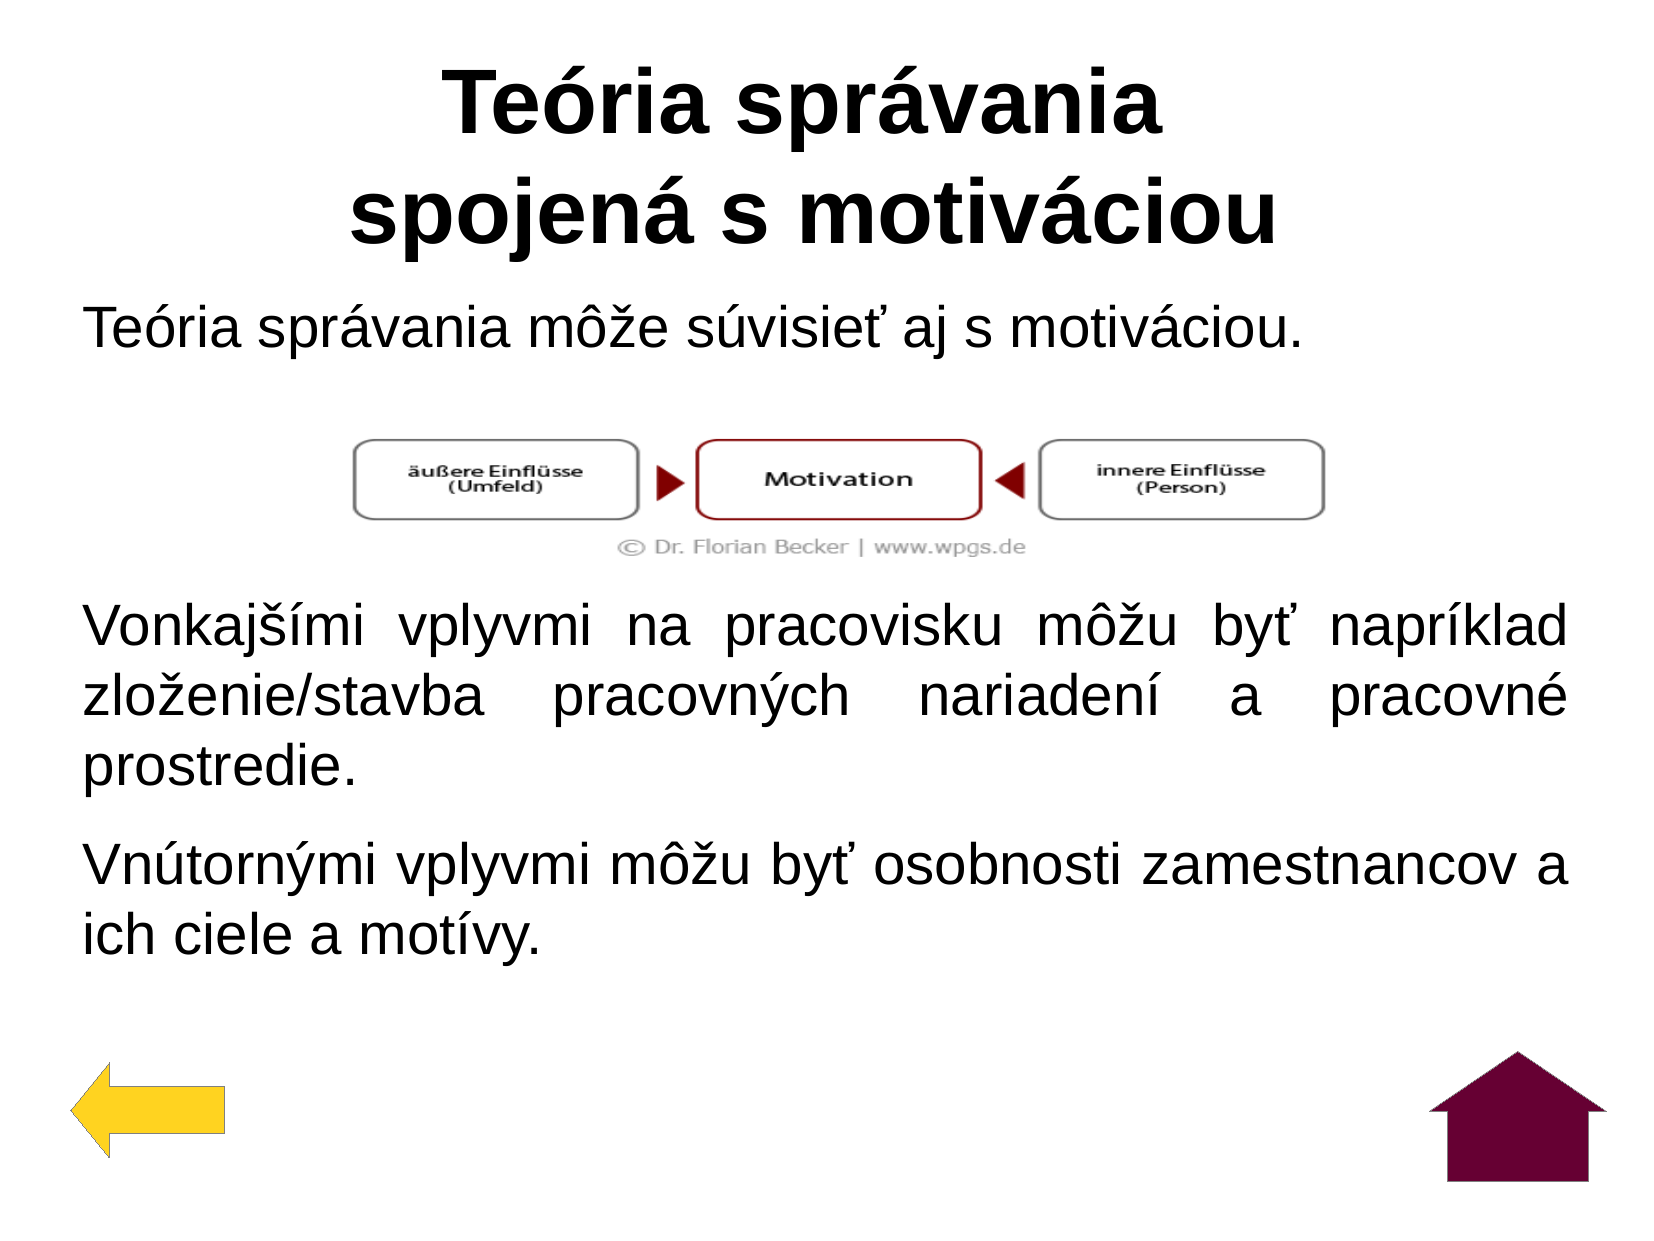

# Teória správania spojená s motiváciou
Teória správania môže súvisieť aj s motiváciou.
Vonkajšími vplyvmi na pracovisku môžu byť napríklad zloženie/stavba pracovných nariadení a pracovné prostredie.
Vnútornými vplyvmi môžu byť osobnosti zamestnancov a ich ciele a motívy.